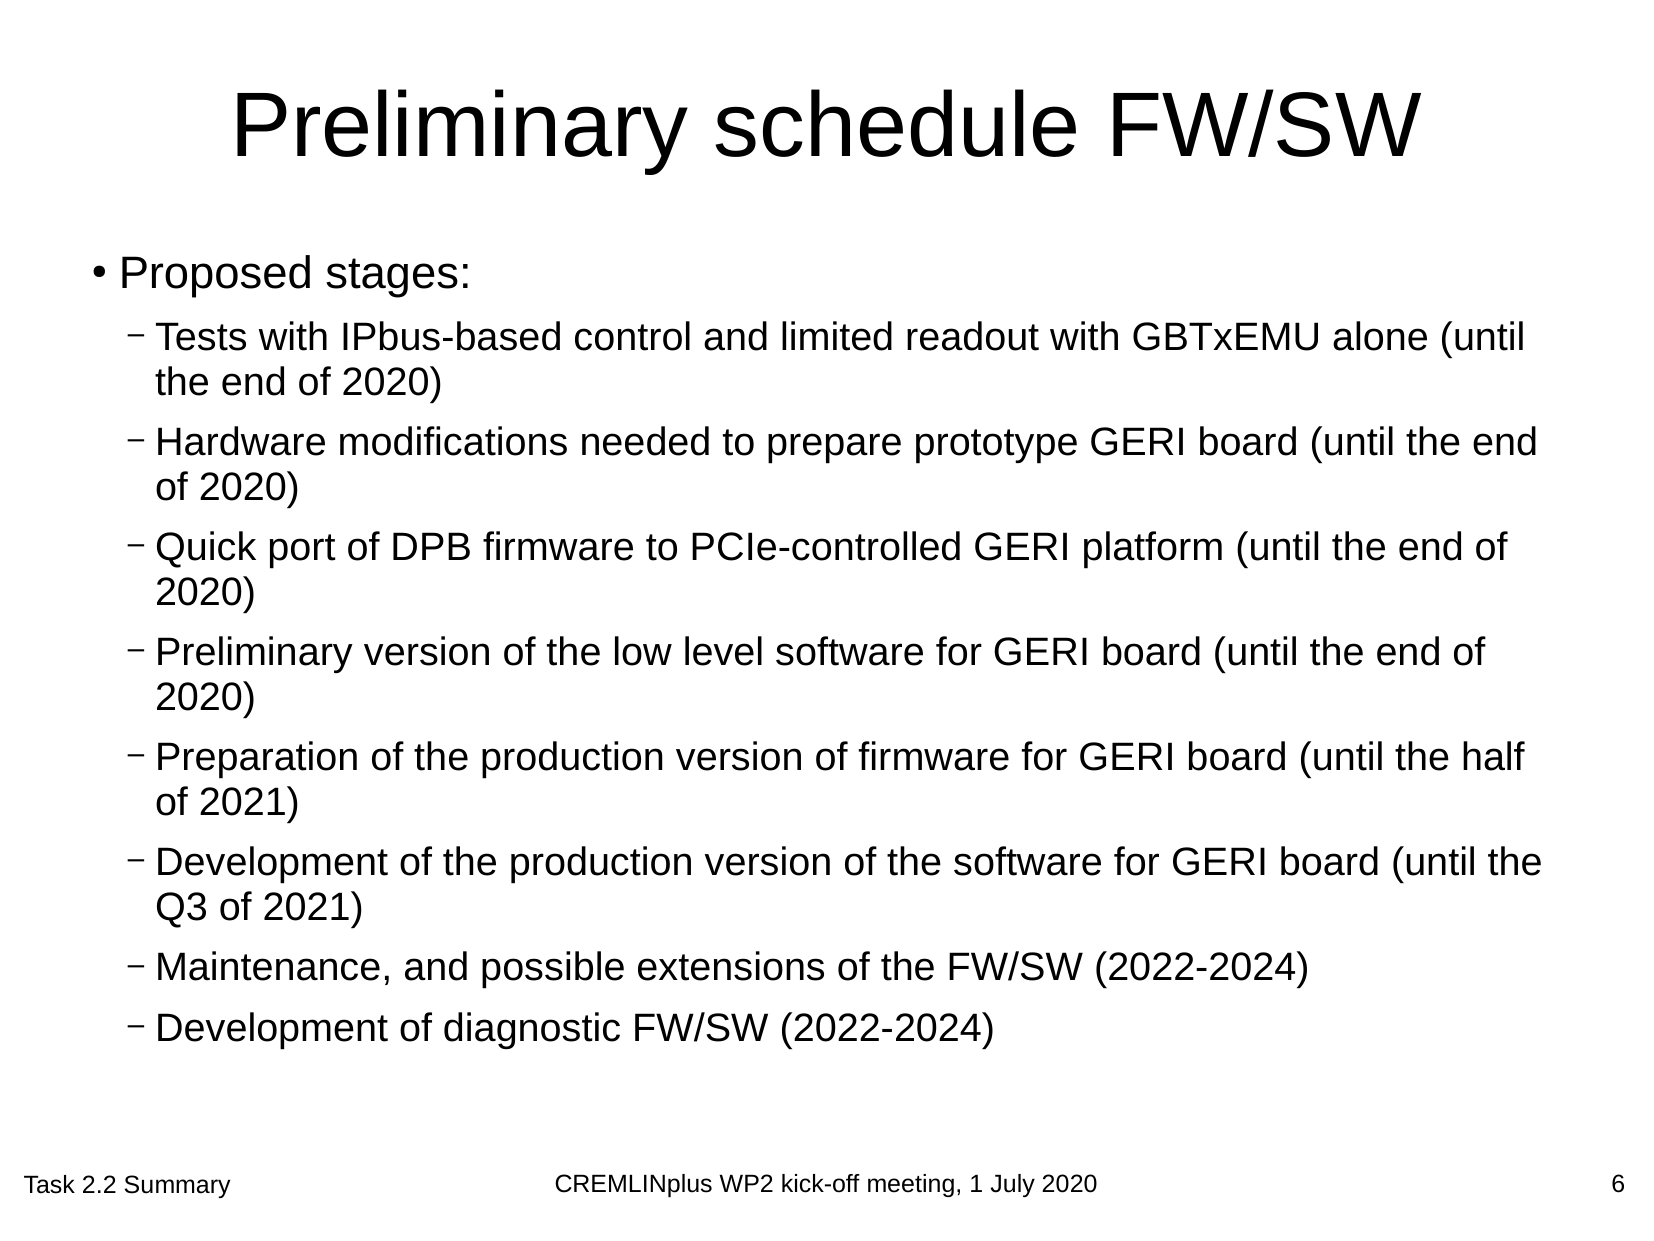

# Preliminary schedule FW/SW
Proposed stages:
Tests with IPbus-based control and limited readout with GBTxEMU alone (until the end of 2020)
Hardware modifications needed to prepare prototype GERI board (until the end of 2020)
Quick port of DPB firmware to PCIe-controlled GERI platform (until the end of 2020)
Preliminary version of the low level software for GERI board (until the end of 2020)
Preparation of the production version of firmware for GERI board (until the half of 2021)
Development of the production version of the software for GERI board (until the Q3 of 2021)
Maintenance, and possible extensions of the FW/SW (2022-2024)
Development of diagnostic FW/SW (2022-2024)
CREMLINplus WP2 kick-off meeting, 1 July 2020
6
Task 2.2 Summary